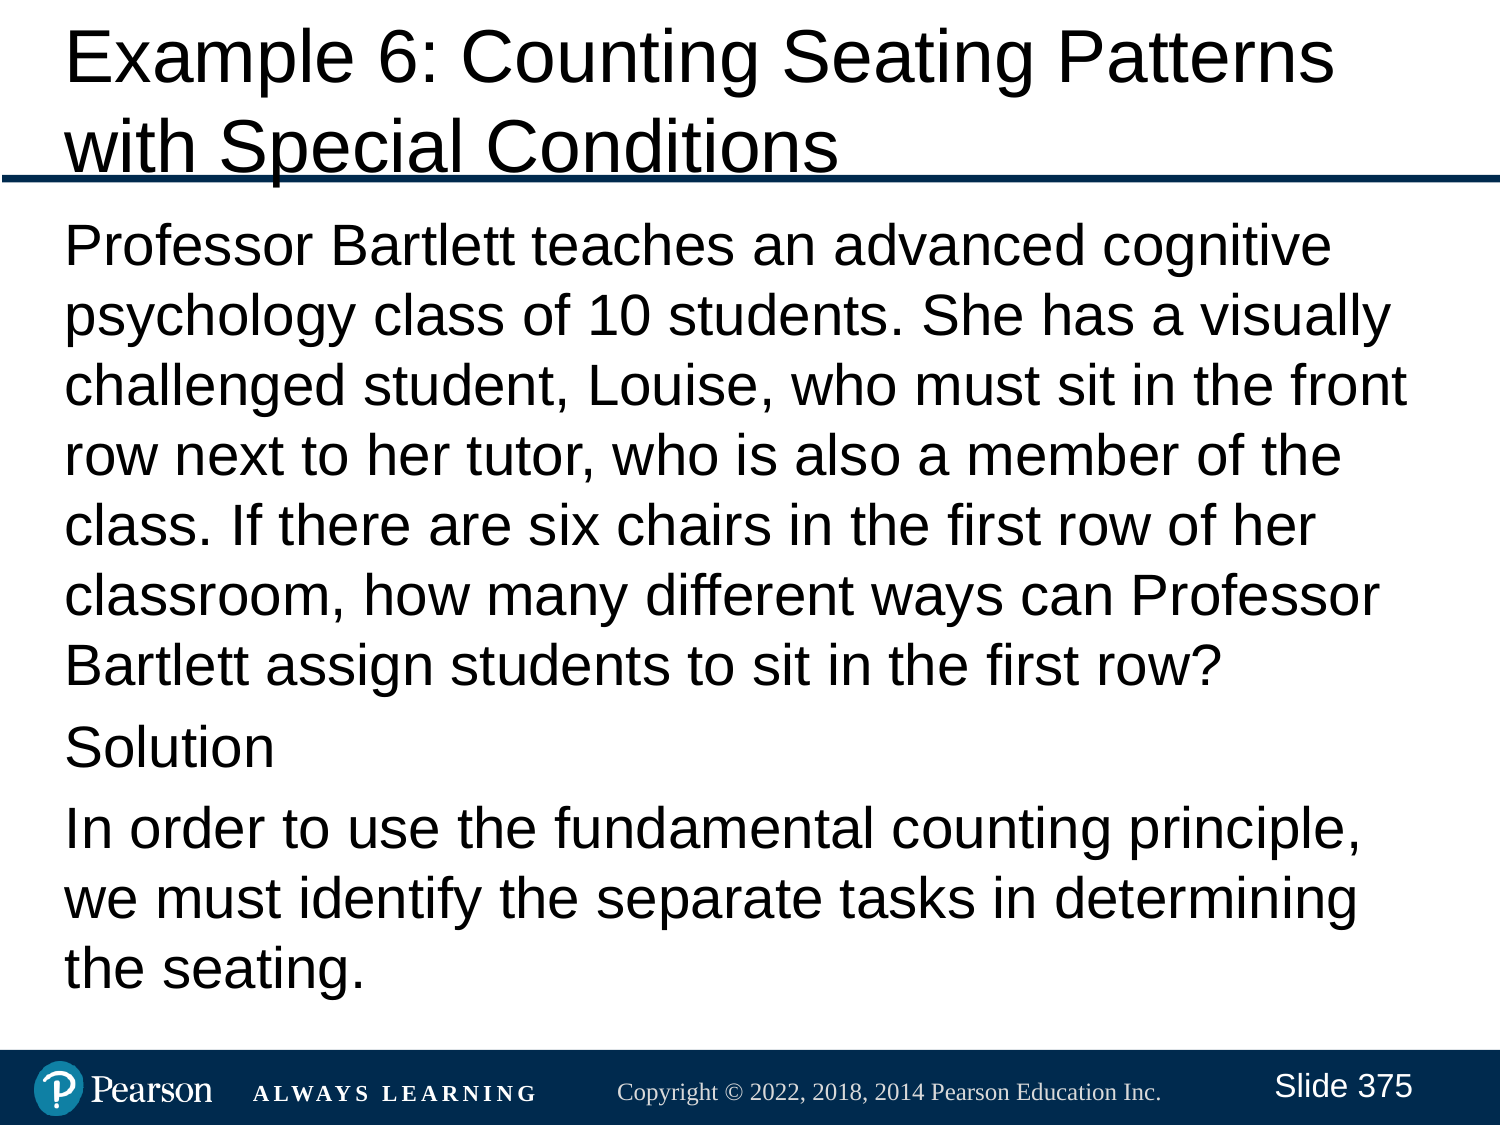

# Example 6: Counting Seating Patterns with Special Conditions
Professor Bartlett teaches an advanced cognitive psychology class of 10 students. She has a visually challenged student, Louise, who must sit in the front row next to her tutor, who is also a member of the class. If there are six chairs in the first row of her classroom, how many different ways can Professor Bartlett assign students to sit in the first row?
Solution
In order to use the fundamental counting principle, we must identify the separate tasks in determining the seating.